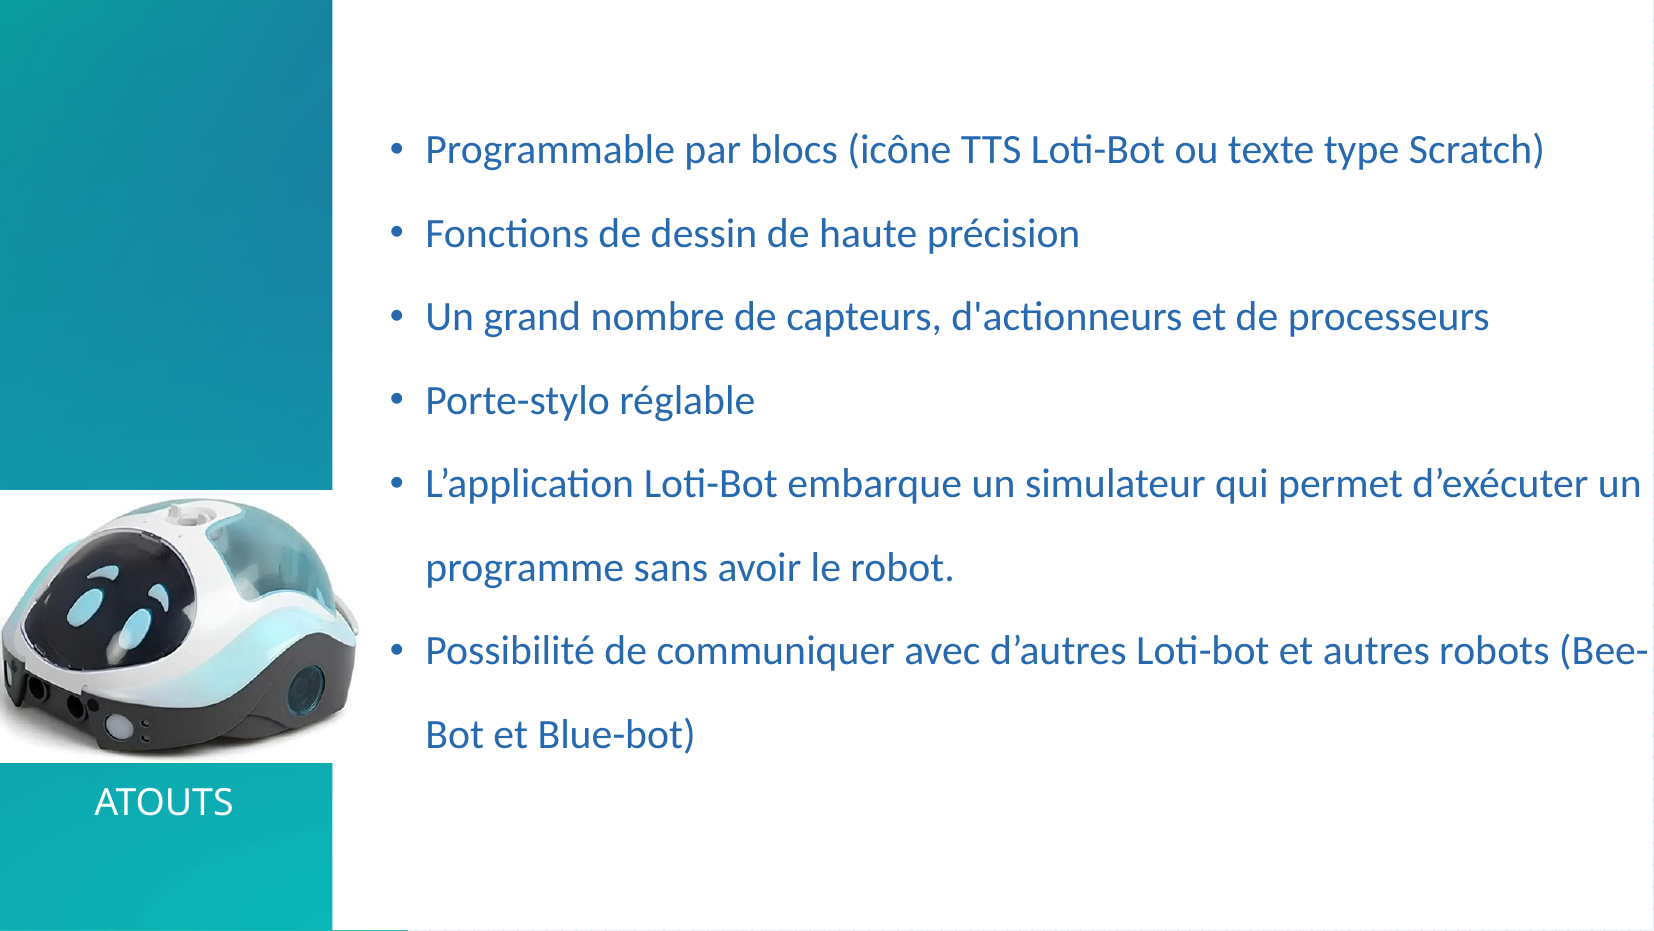

Programmable par blocs (icône TTS Loti-Bot ou texte type Scratch)
Fonctions de dessin de haute précision
Un grand nombre de capteurs, d'actionneurs et de processeurs
Porte-stylo réglable
L’application Loti-Bot embarque un simulateur qui permet d’exécuter un programme sans avoir le robot.
Possibilité de communiquer avec d’autres Loti-bot et autres robots (Bee-Bot et Blue-bot)
ATOUTS